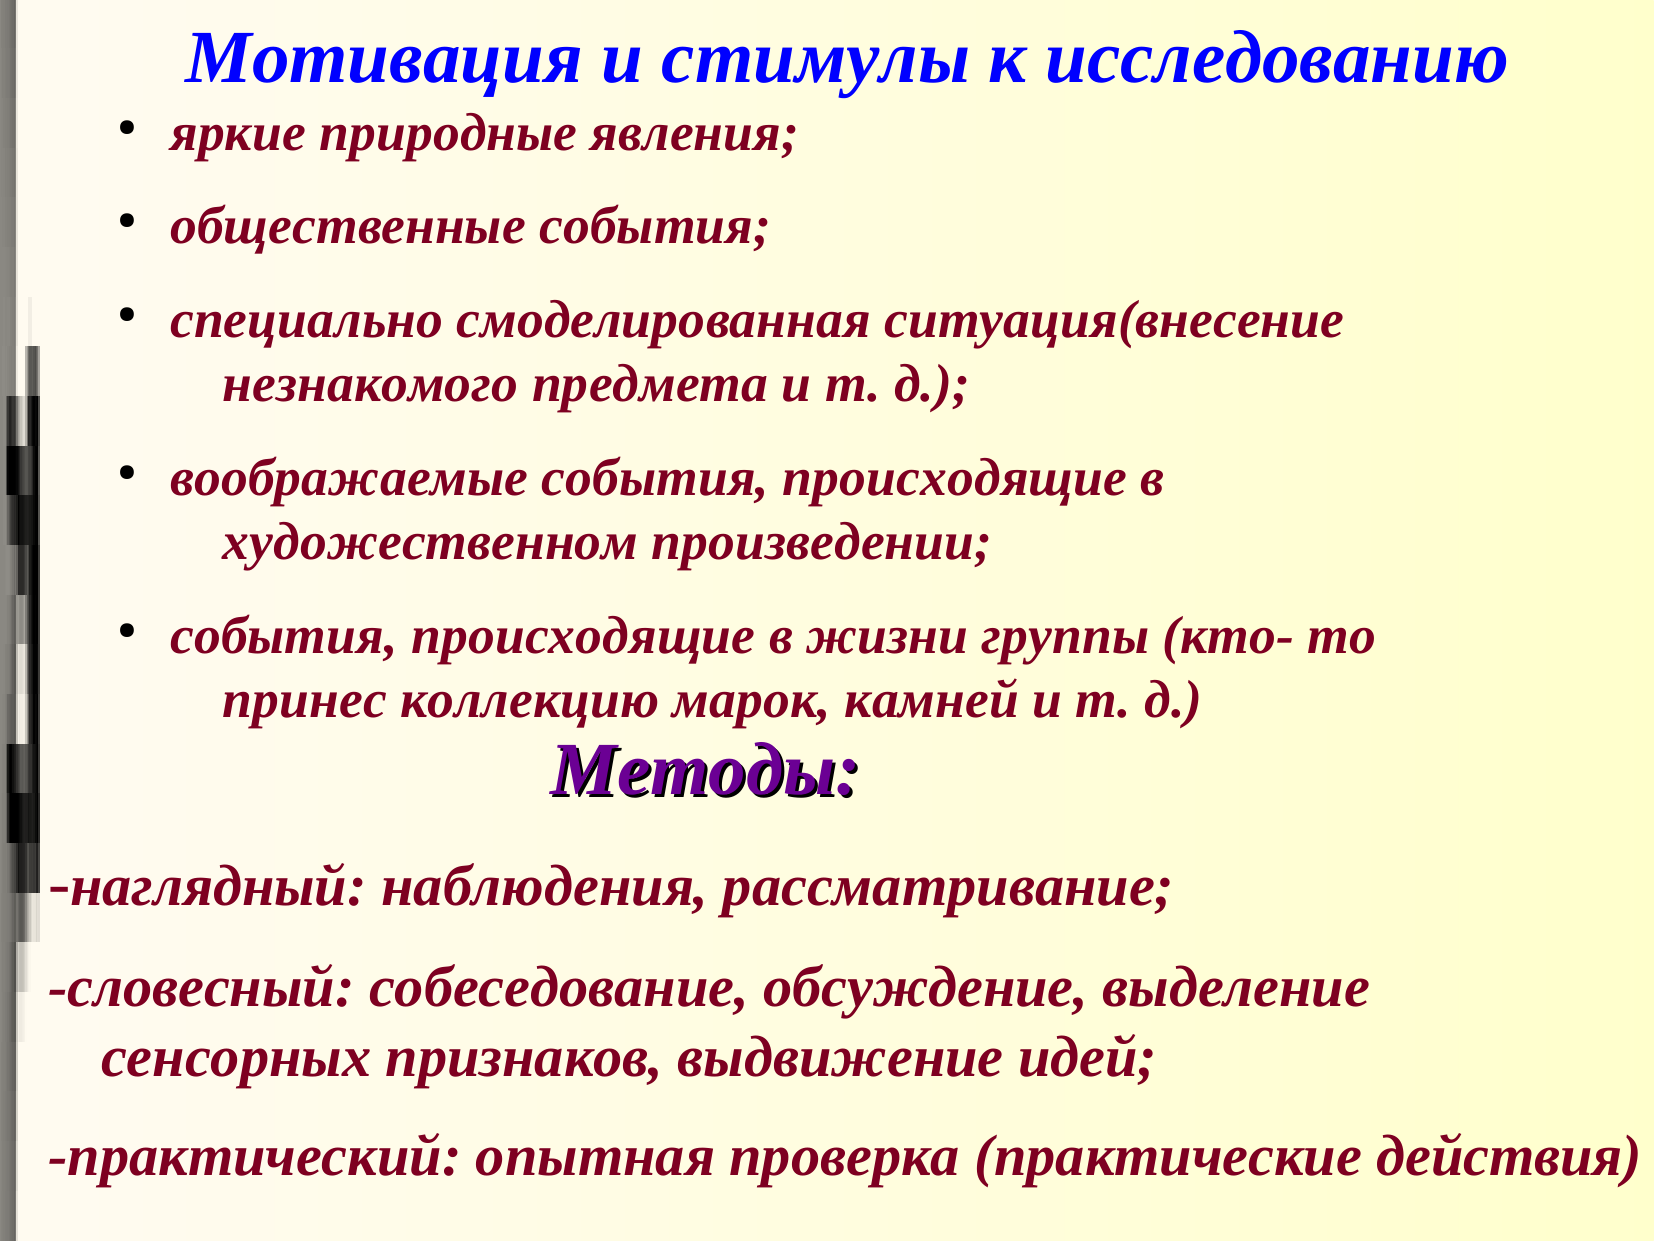

# Мотивация и стимулы к исследованию
яркие природные явления;
общественные события;
специально смоделированная ситуация(внесение незнакомого предмета и т. д.);
воображаемые события, происходящие в художественном произведении;
события, происходящие в жизни группы (кто- то принес коллекцию марок, камней и т. д.)
 Методы:
-наглядный: наблюдения, рассматривание;
-словесный: собеседование, обсуждение, выделение сенсорных признаков, выдвижение идей;
-практический: опытная проверка (практические действия)